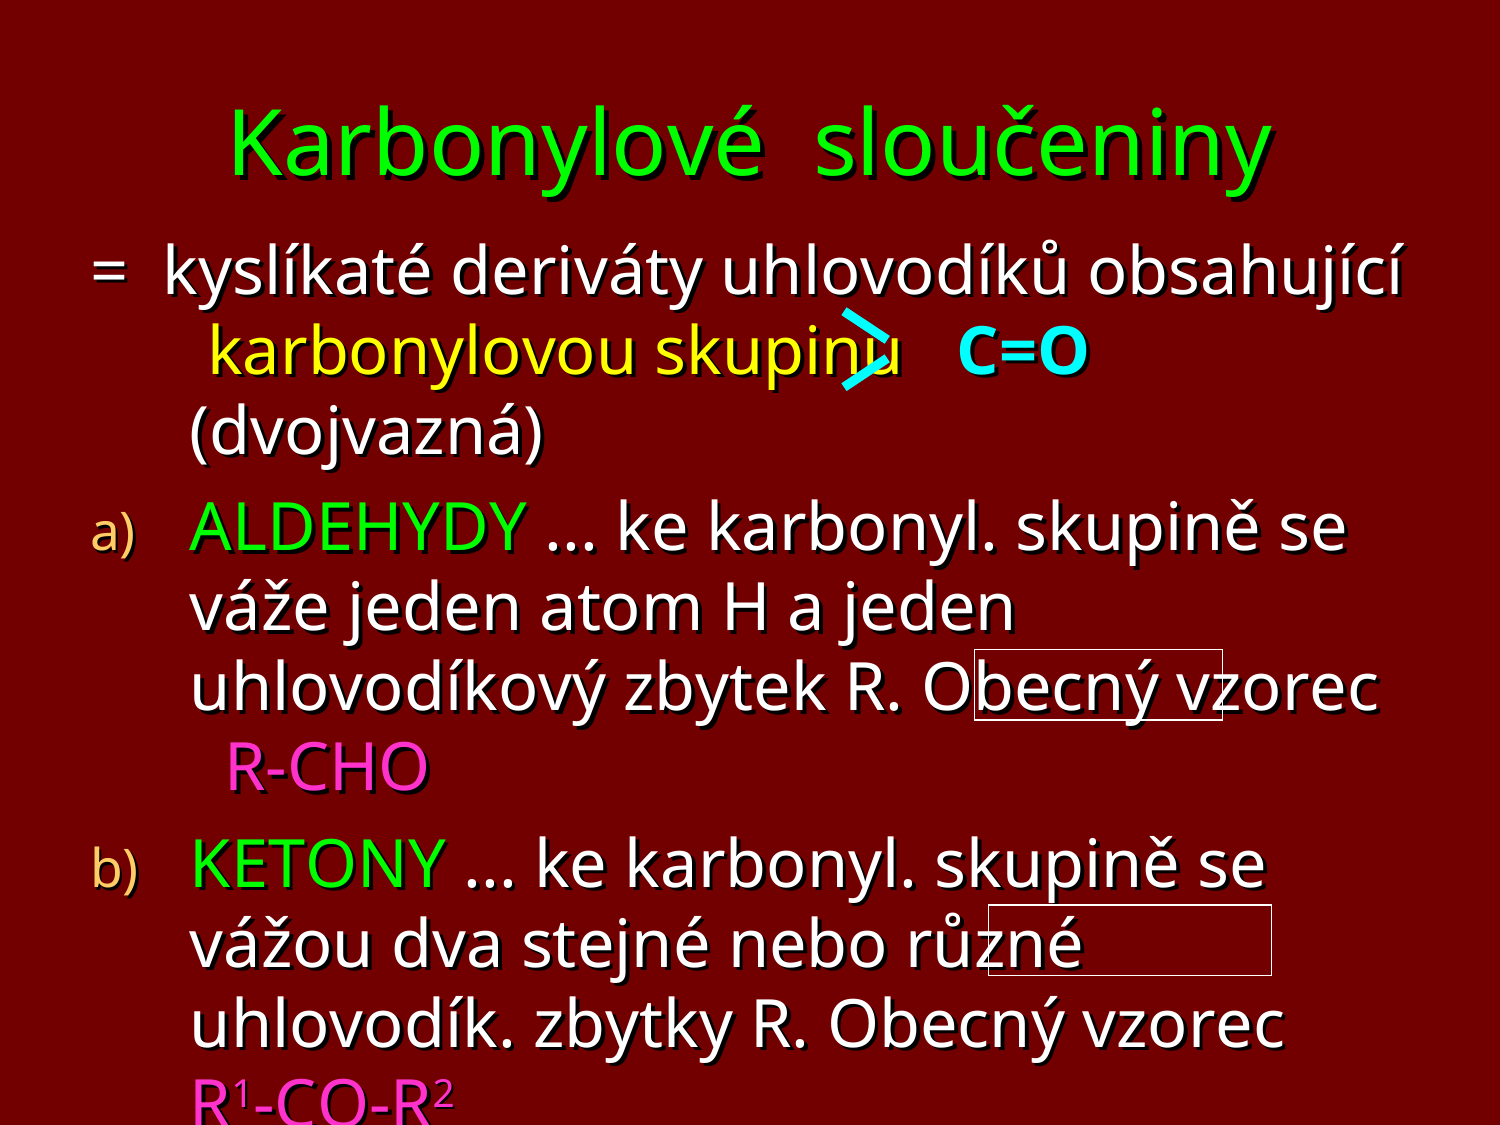

# Karbonylové sloučeniny
= kyslíkaté deriváty uhlovodíků obsahující karbonylovou skupinu C=O (dvojvazná)
ALDEHYDY ... ke karbonyl. skupině se váže jeden atom H a jeden uhlovodíkový zbytek R. Obecný vzorec R-CHO
KETONY ... ke karbonyl. skupině se vážou dva stejné nebo různé uhlovodík. zbytky R. Obecný vzorec R1-CO-R2